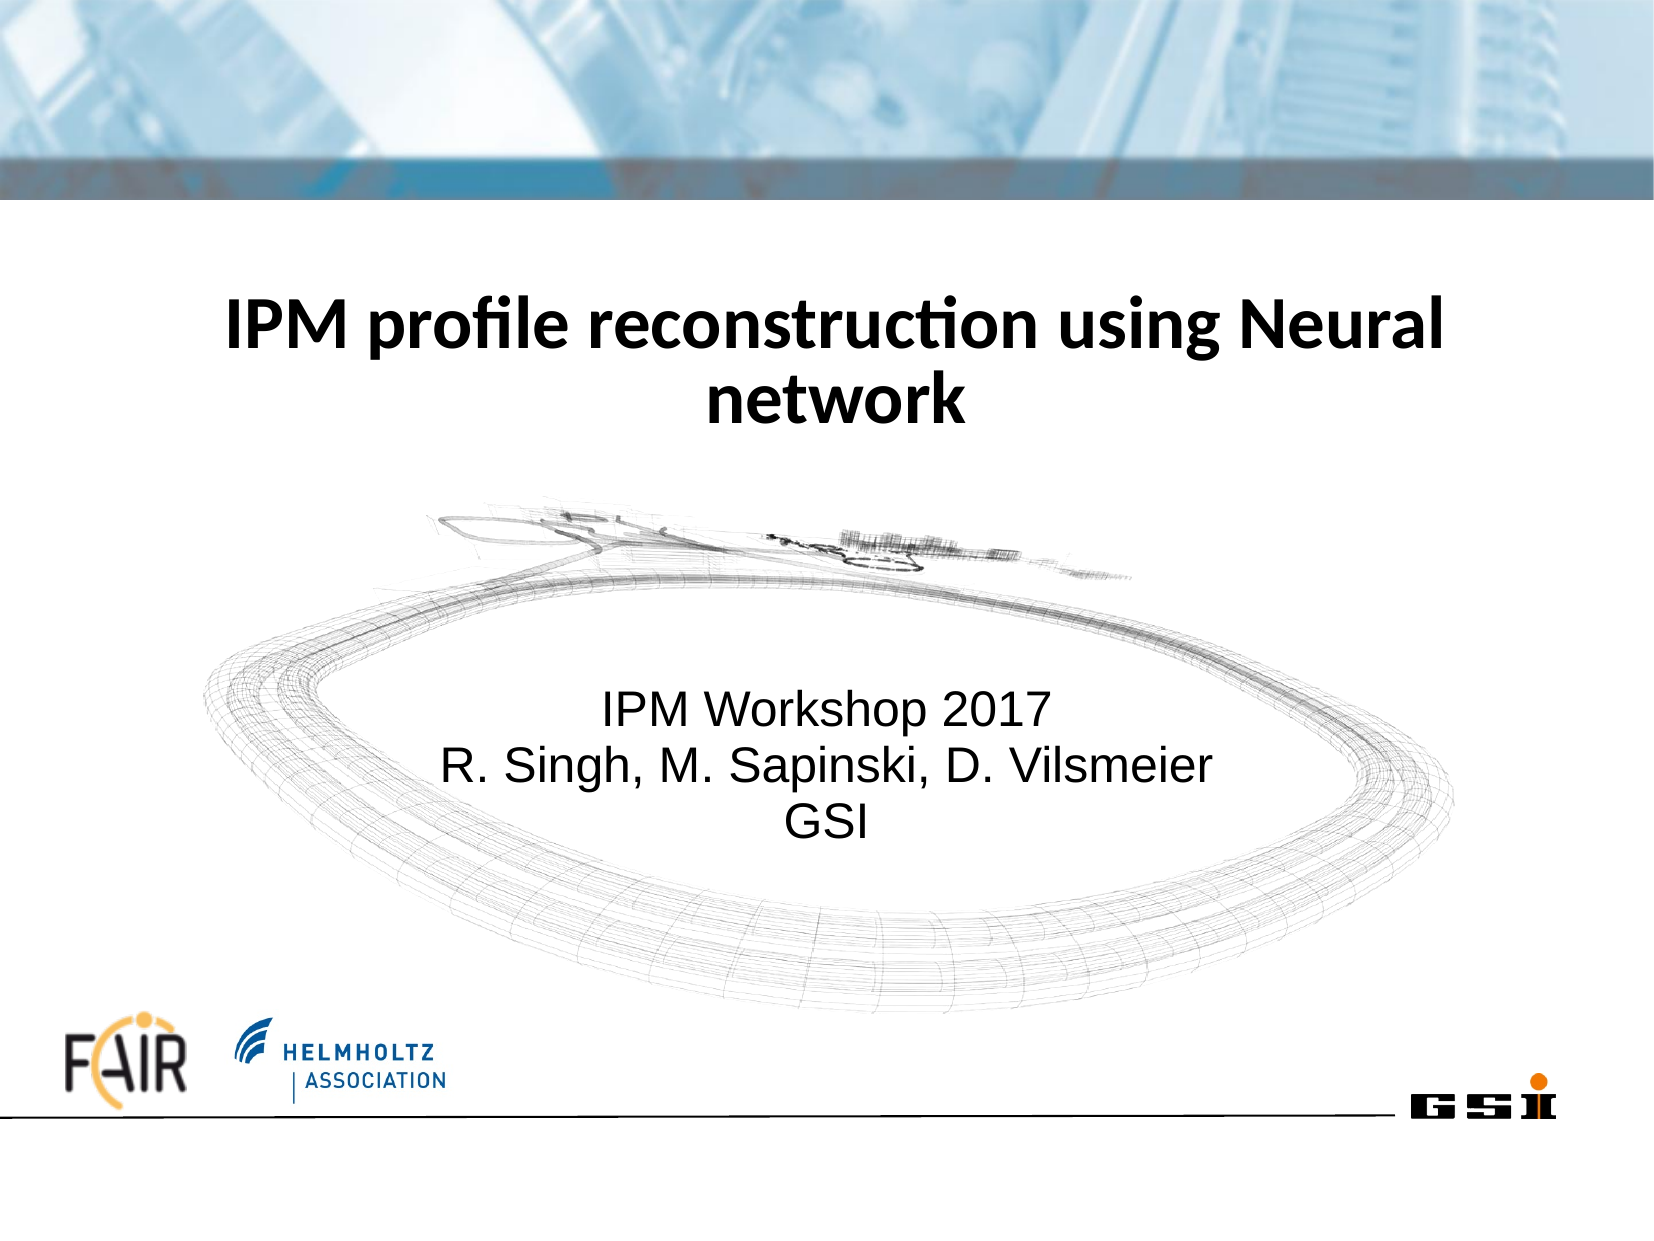

IPM profile reconstruction using Neural network
# IPM Workshop 2017
R. Singh, M. Sapinski, D. Vilsmeier
GSI